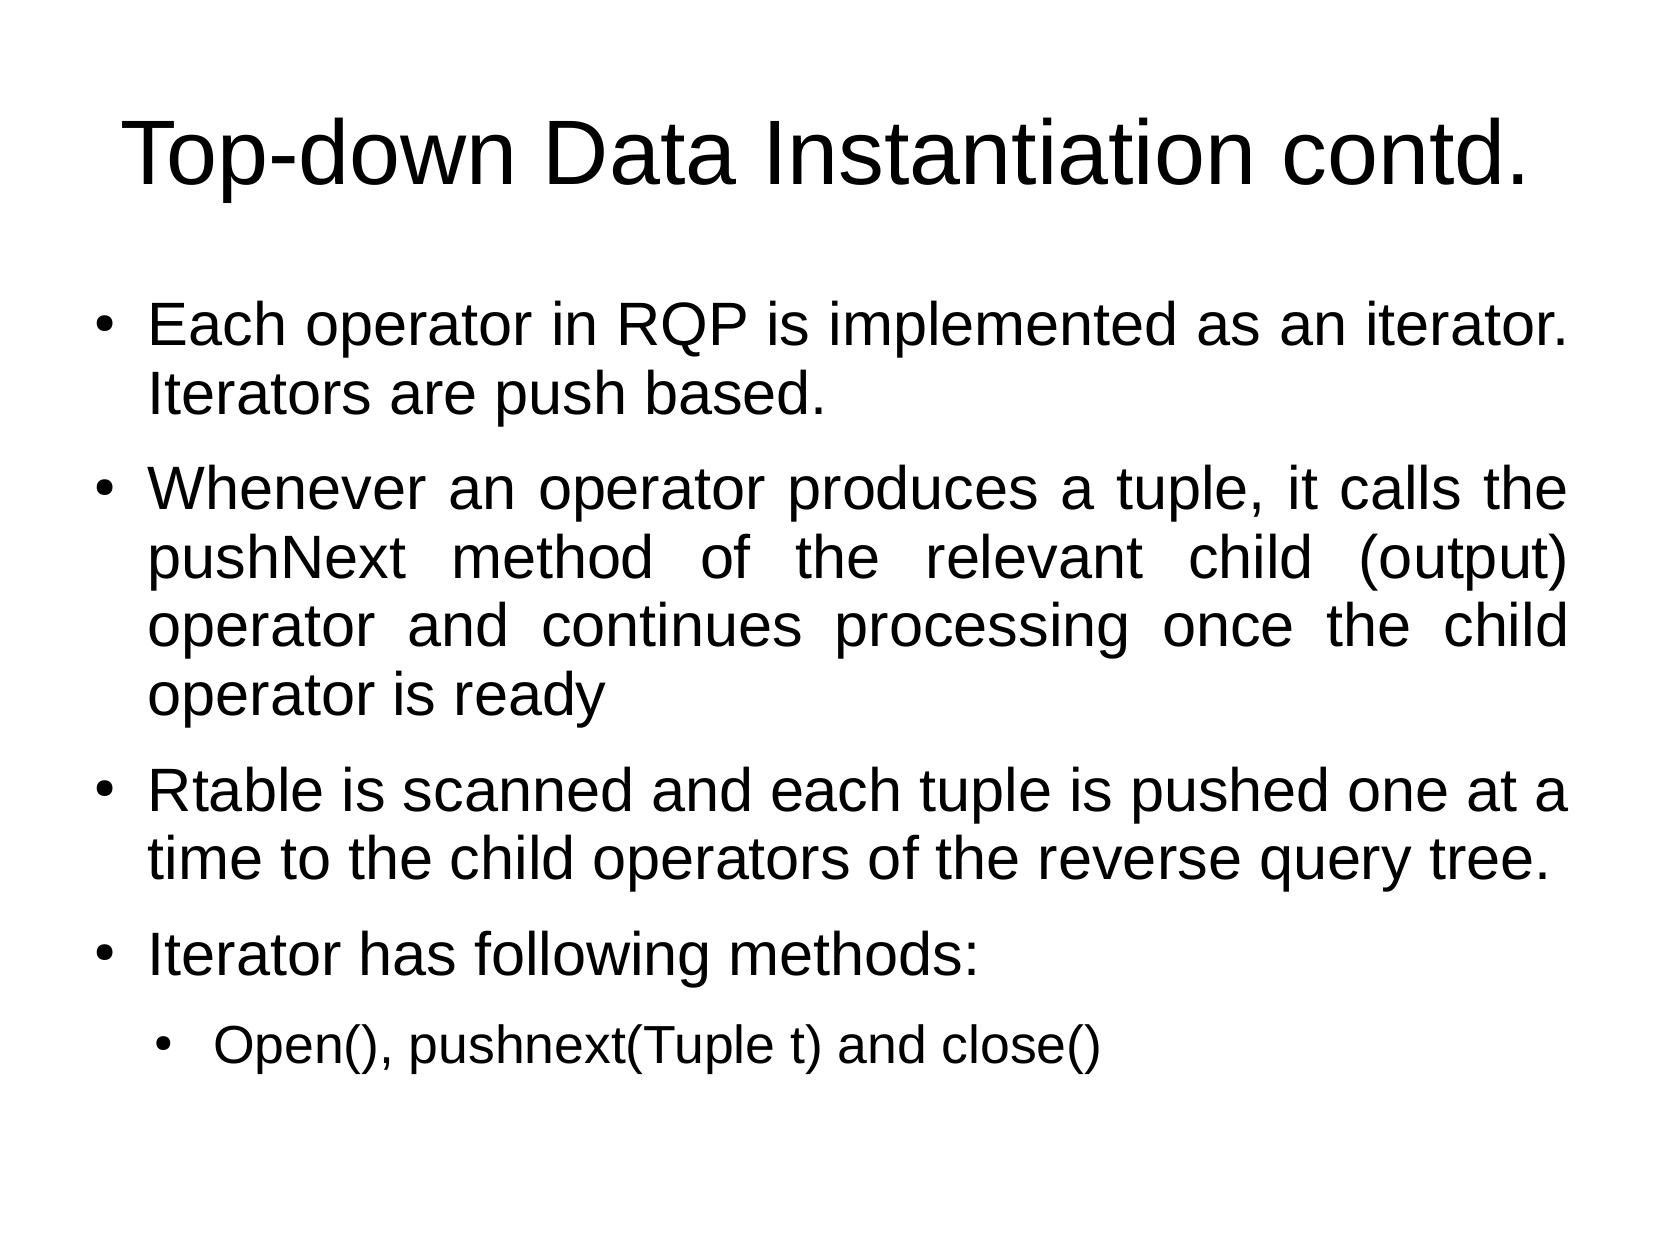

# Top-down Data Instantiation contd.
Each operator in RQP is implemented as an iterator. Iterators are push based.
Whenever an operator produces a tuple, it calls the pushNext method of the relevant child (output) operator and continues processing once the child operator is ready
Rtable is scanned and each tuple is pushed one at a time to the child operators of the reverse query tree.
Iterator has following methods:
Open(), pushnext(Tuple t) and close()